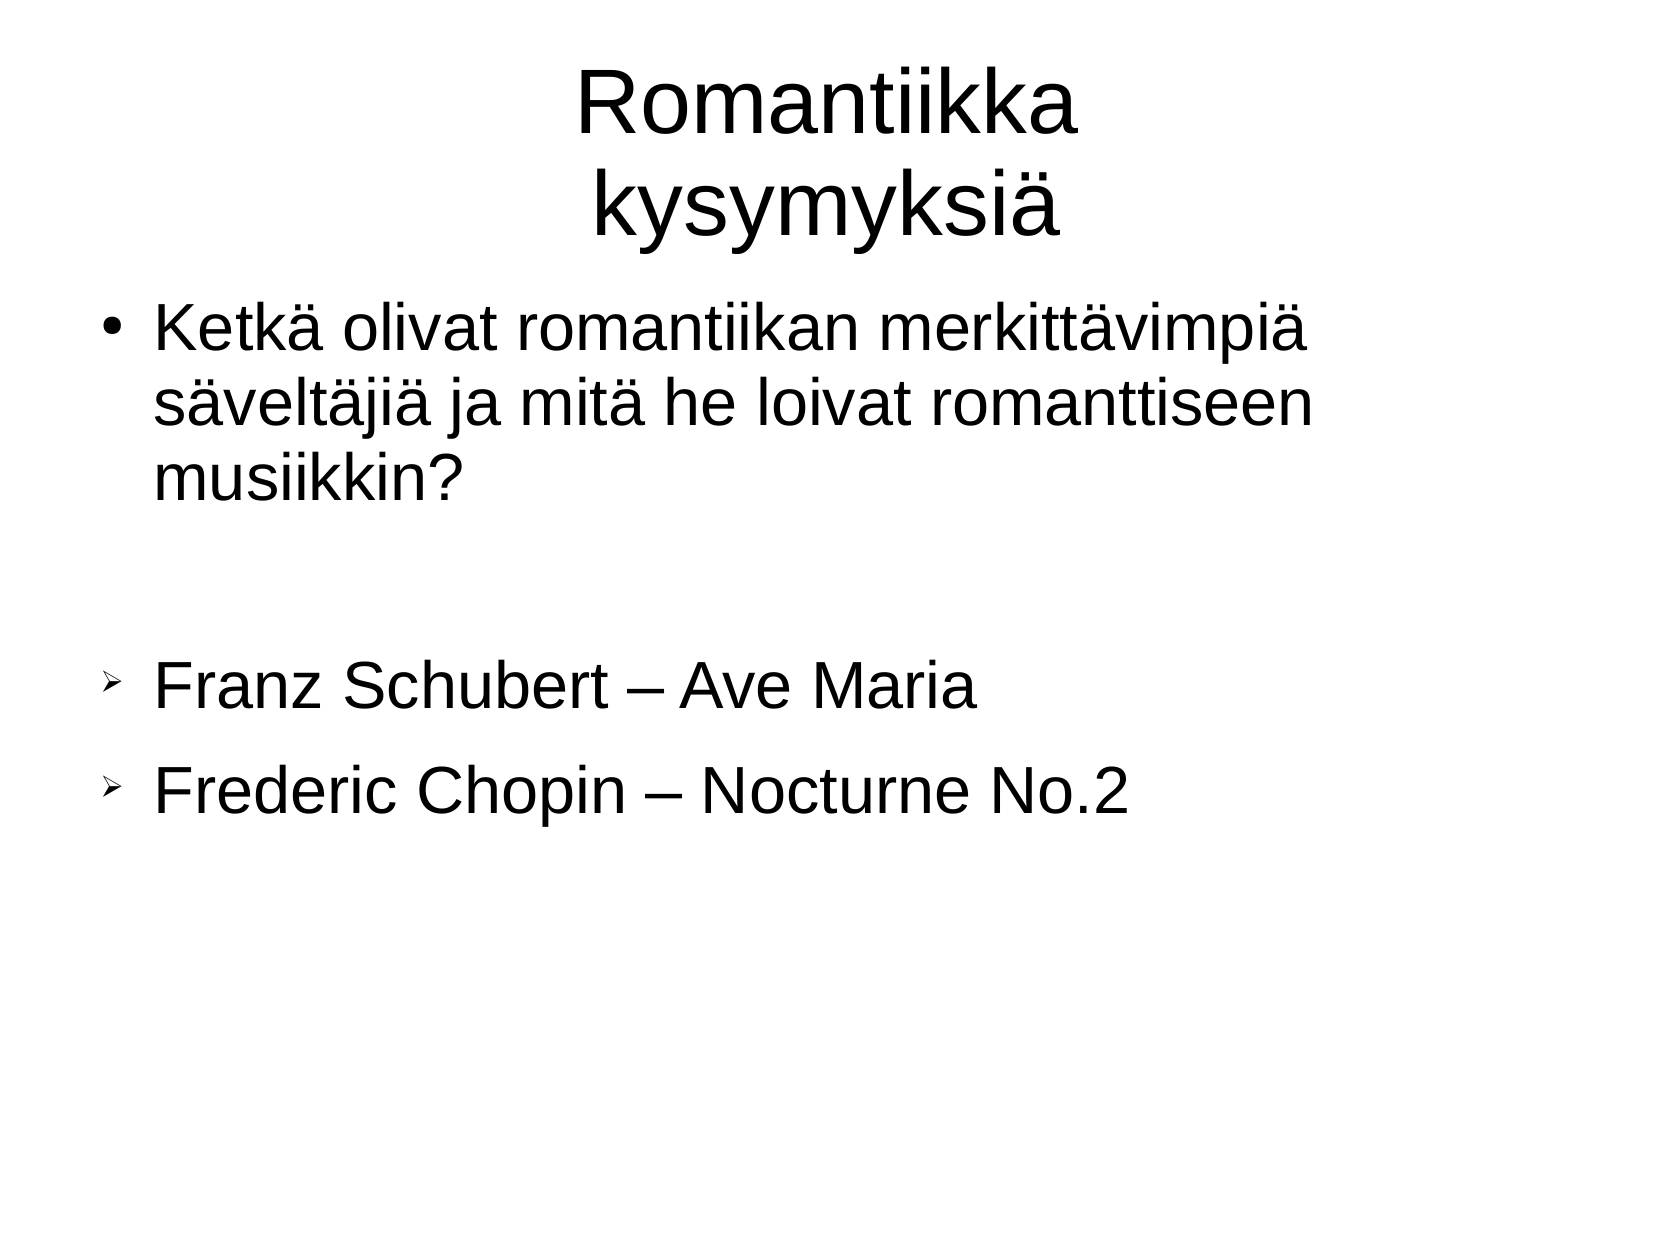

# Romantiikka kysymyksiä
Ketkä olivat romantiikan merkittävimpiä säveltäjiä ja mitä he loivat romanttiseen musiikkin?
Franz Schubert – Ave Maria
Frederic Chopin – Nocturne No.2